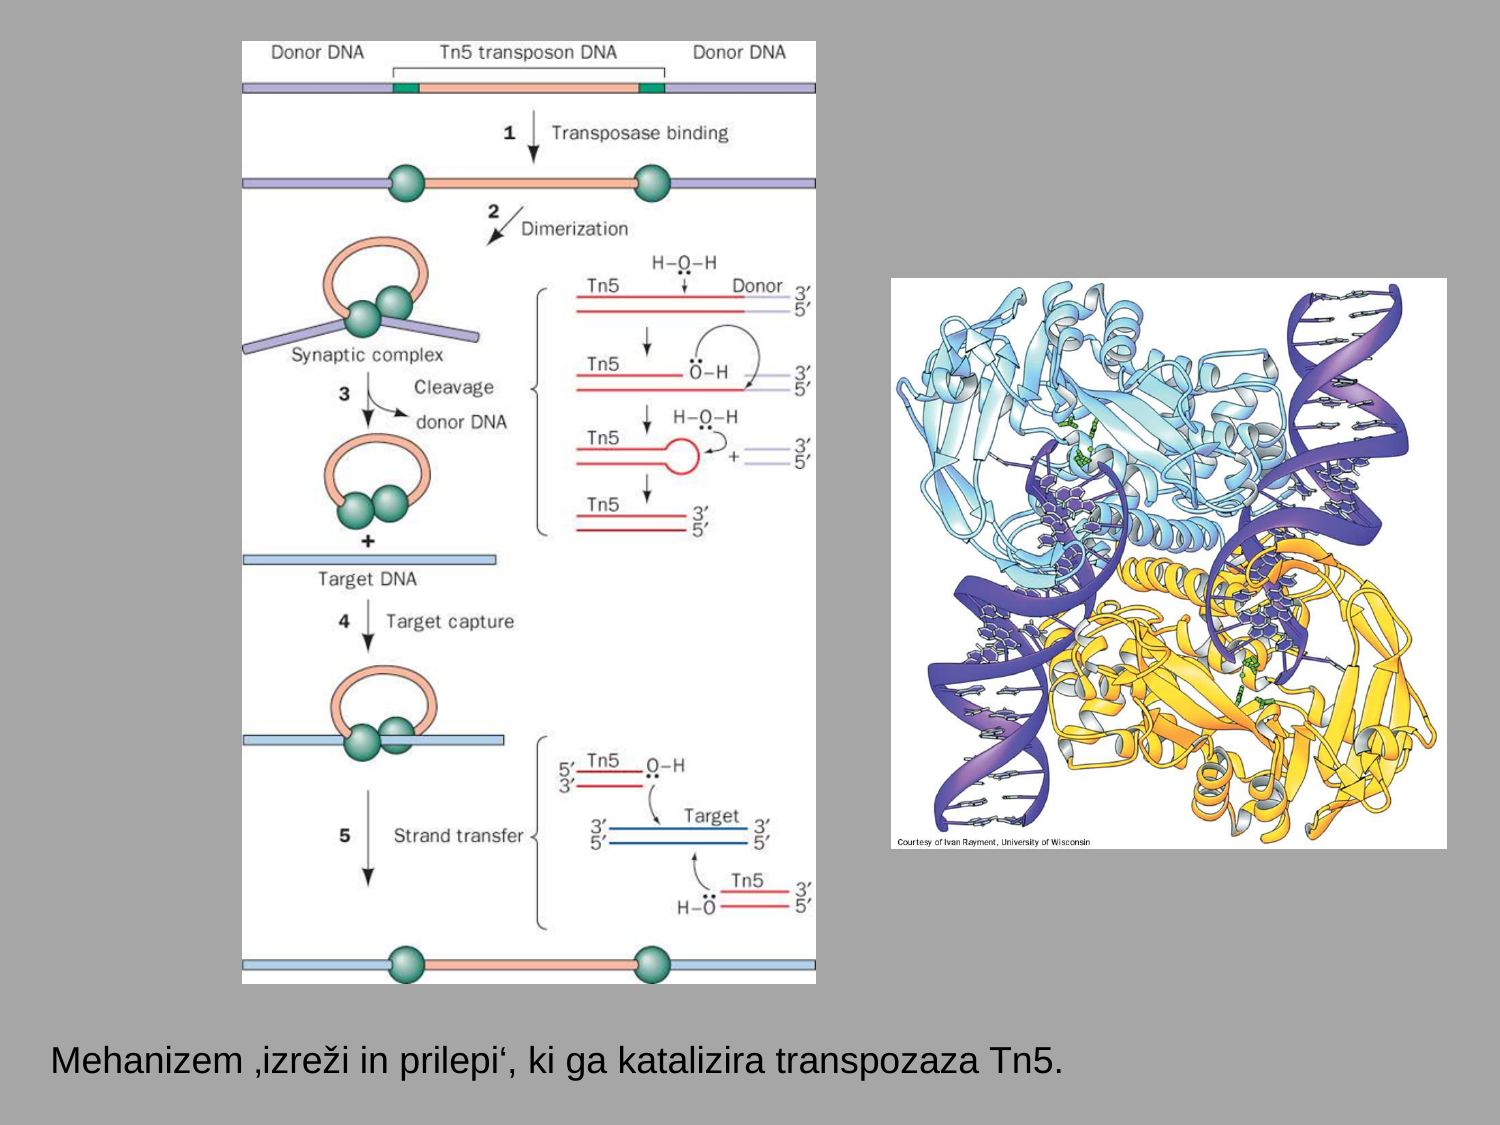

Mehanizem ‚izreži in prilepi‘, ki ga katalizira transpozaza Tn5.